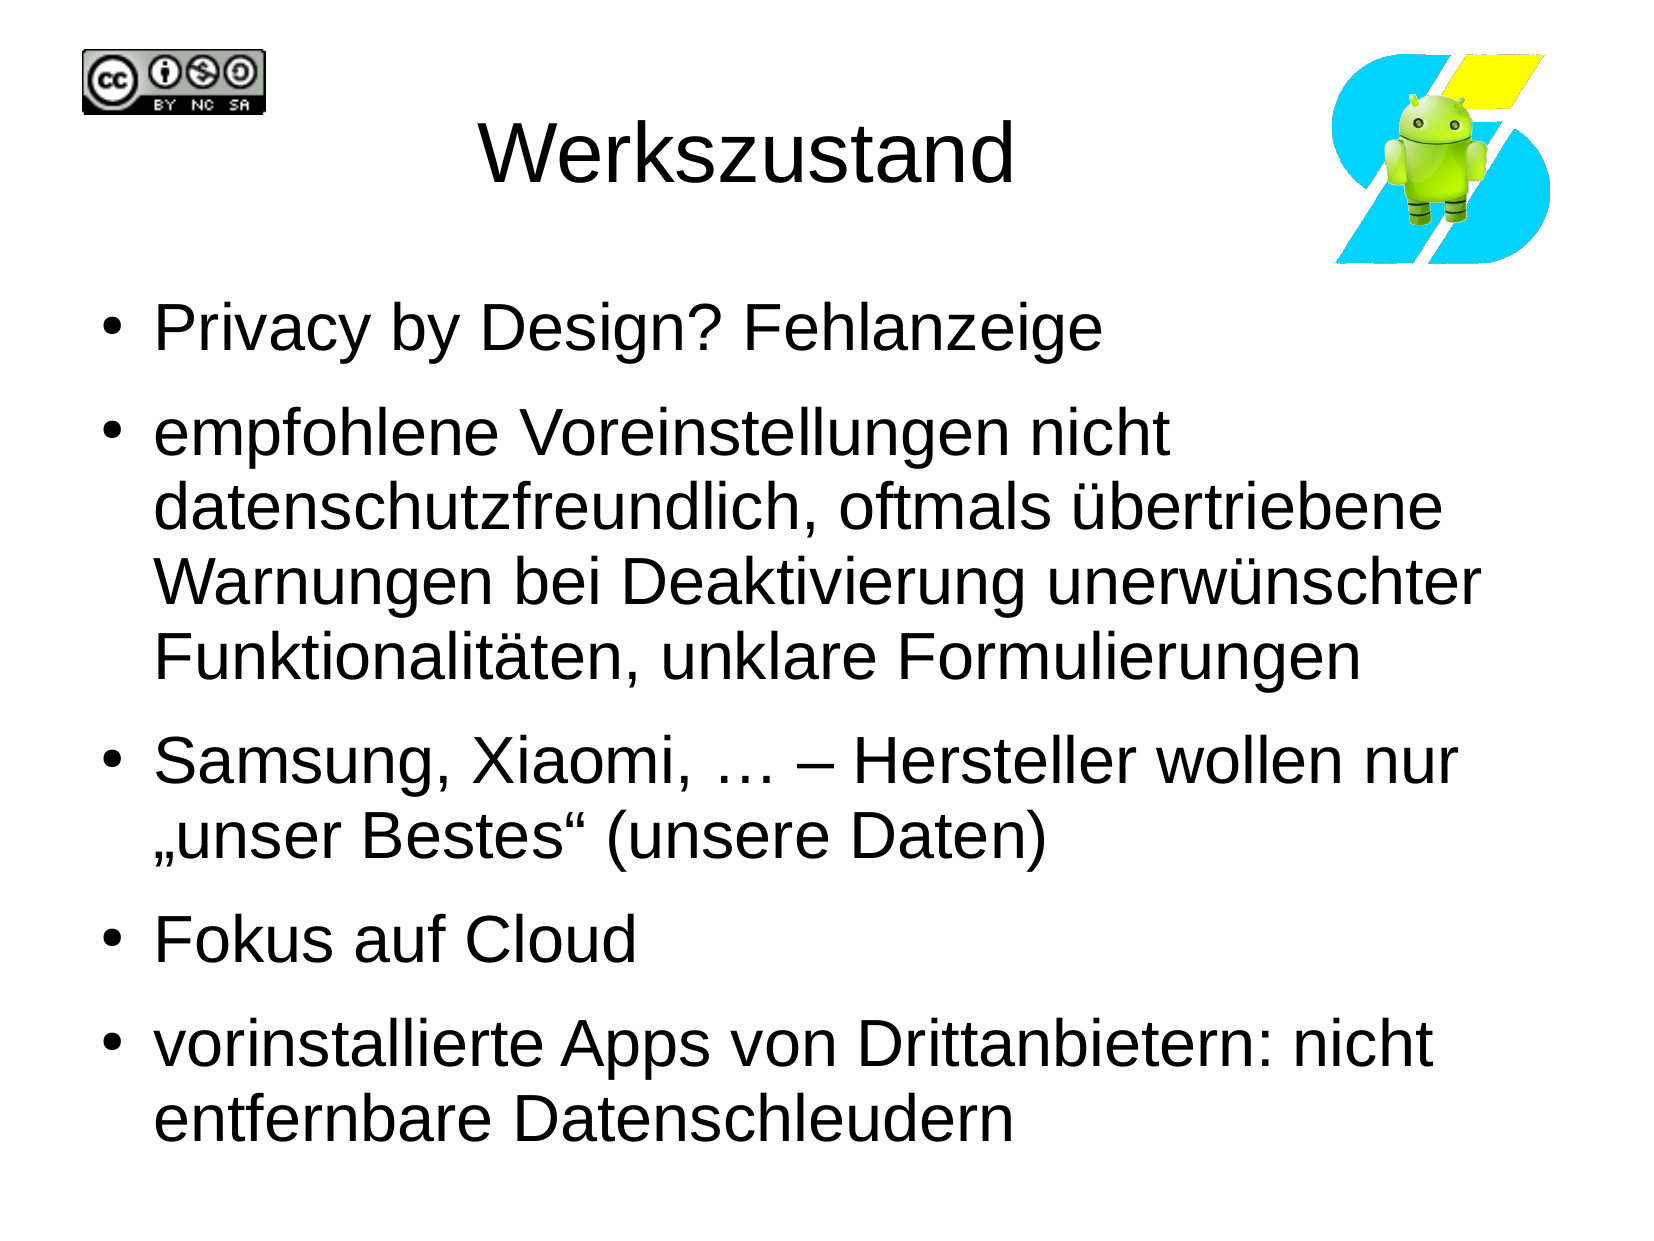

# Werkszustand
Privacy by Design? Fehlanzeige
empfohlene Voreinstellungen nicht datenschutzfreundlich, oftmals übertriebene Warnungen bei Deaktivierung unerwünschter Funktionalitäten, unklare Formulierungen
Samsung, Xiaomi, … – Hersteller wollen nur „unser Bestes“ (unsere Daten)
Fokus auf Cloud
vorinstallierte Apps von Drittanbietern: nicht entfernbare Datenschleudern